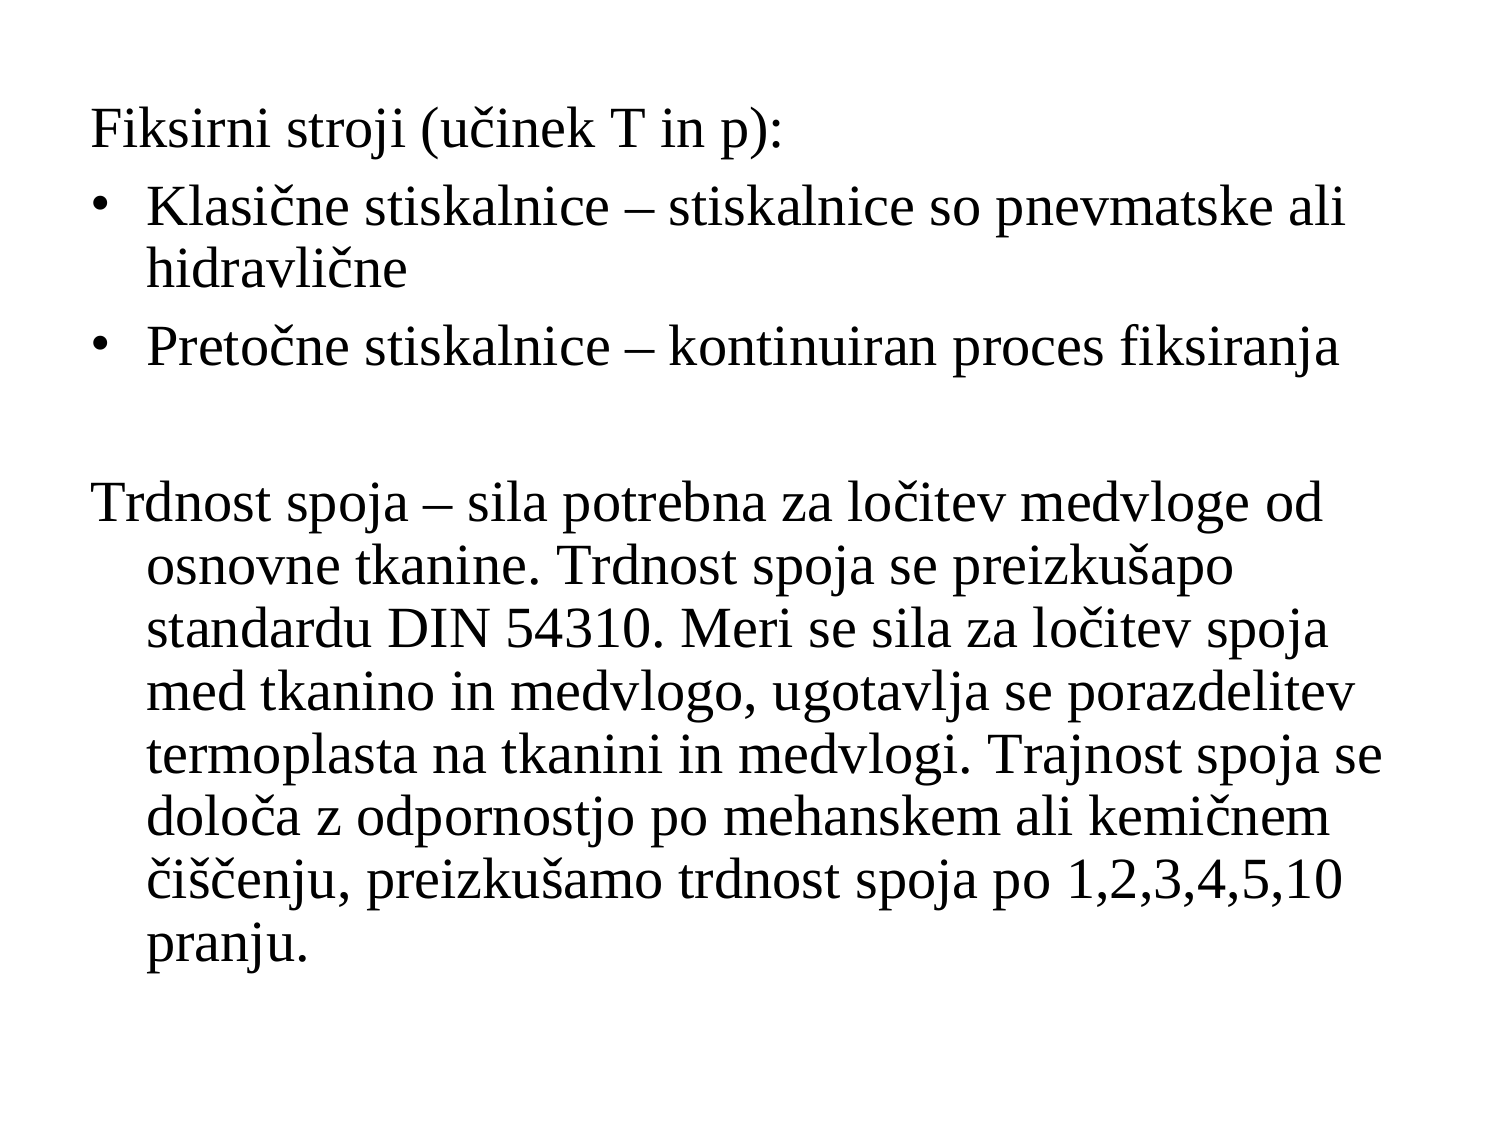

# Fiksirni stroji (učinek T in p):
Klasične stiskalnice – stiskalnice so pnevmatske ali hidravlične
Pretočne stiskalnice – kontinuiran proces fiksiranja
Trdnost spoja – sila potrebna za ločitev medvloge od osnovne tkanine. Trdnost spoja se preizkušapo standardu DIN 54310. Meri se sila za ločitev spoja med tkanino in medvlogo, ugotavlja se porazdelitev termoplasta na tkanini in medvlogi. Trajnost spoja se določa z odpornostjo po mehanskem ali kemičnem čiščenju, preizkušamo trdnost spoja po 1,2,3,4,5,10 pranju.